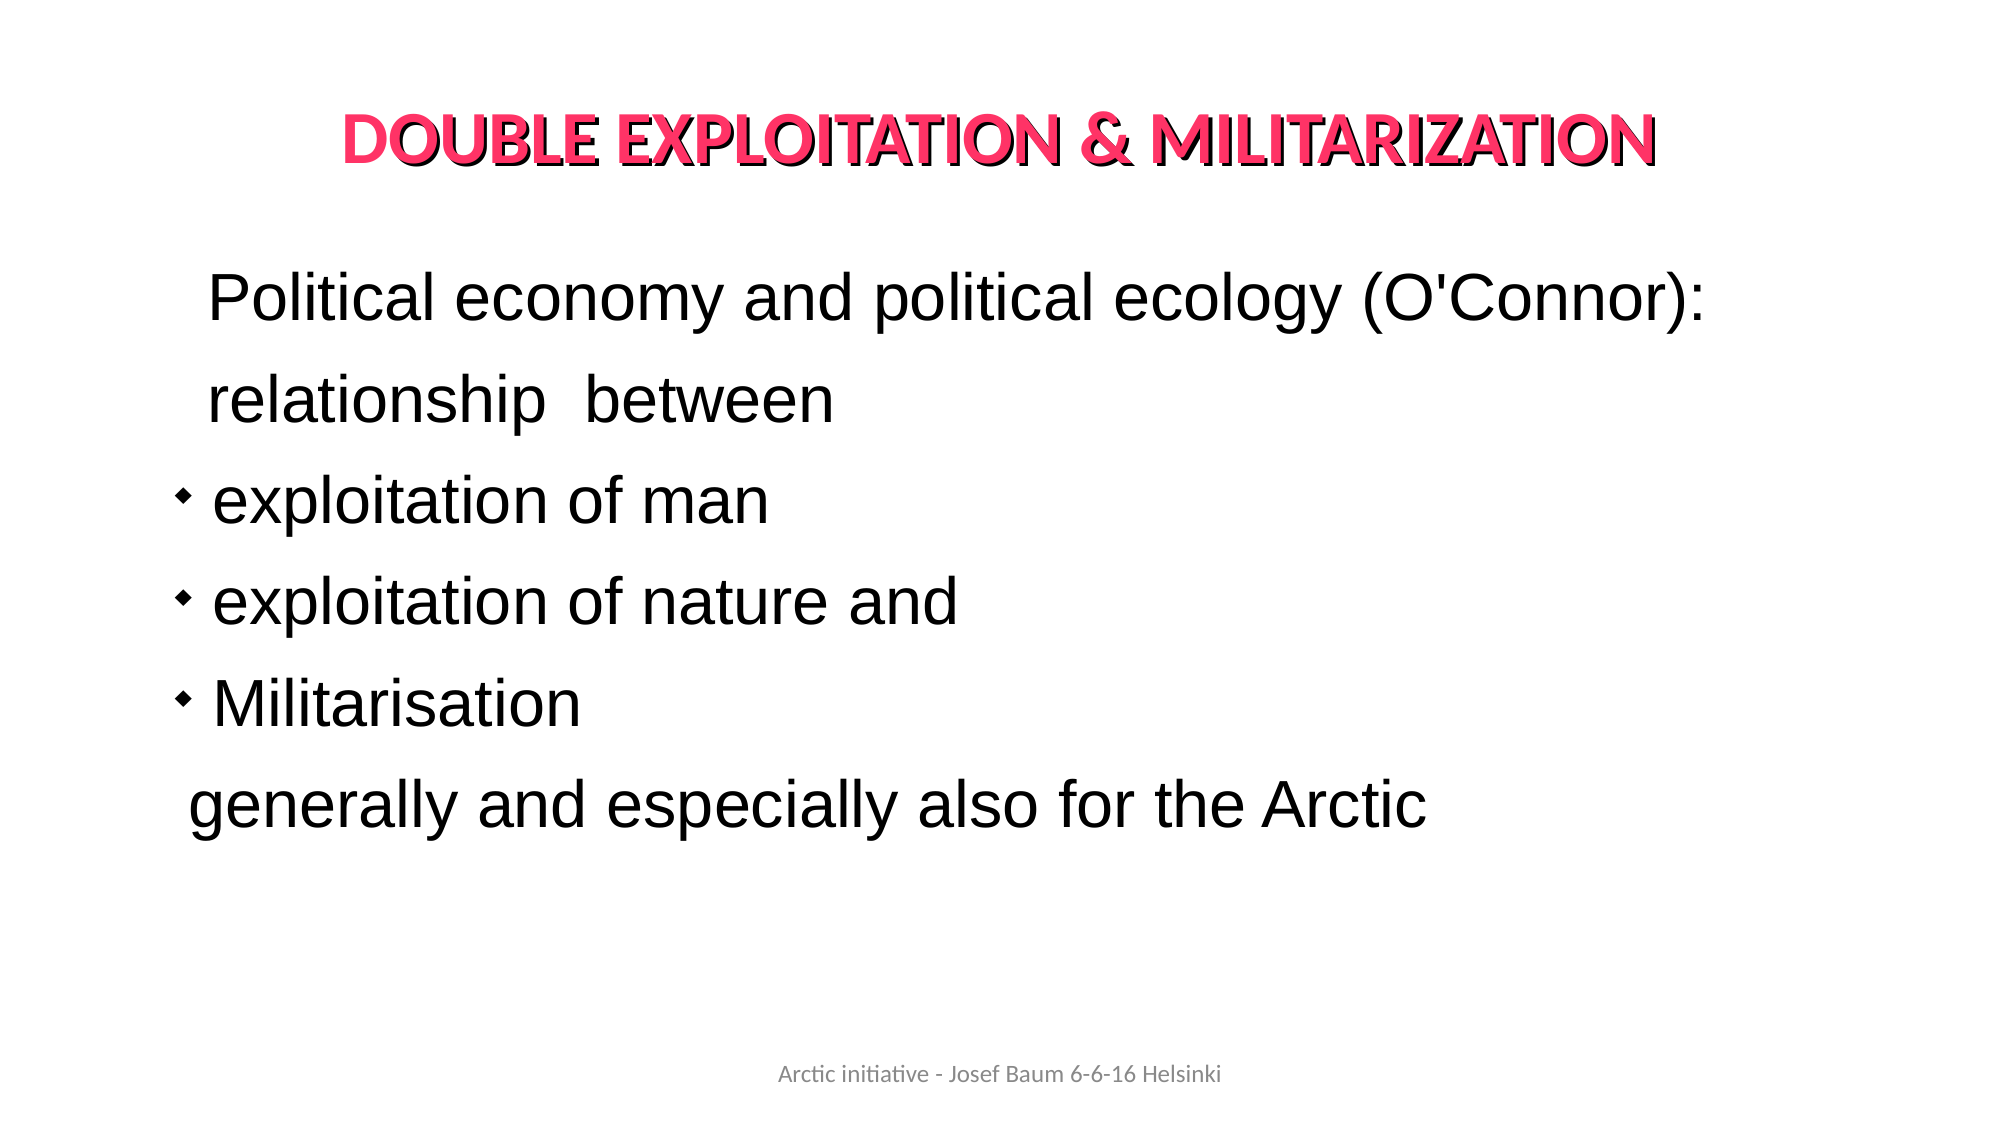

# DOUBLE EXPLOITATION & MILITARIZATION
 Political economy and political ecology (O'Connor):
 relationship between
exploitation of man
exploitation of nature and
Militarisation
generally and especially also for the Arctic
Arctic initiative - Josef Baum 6-6-16 Helsinki